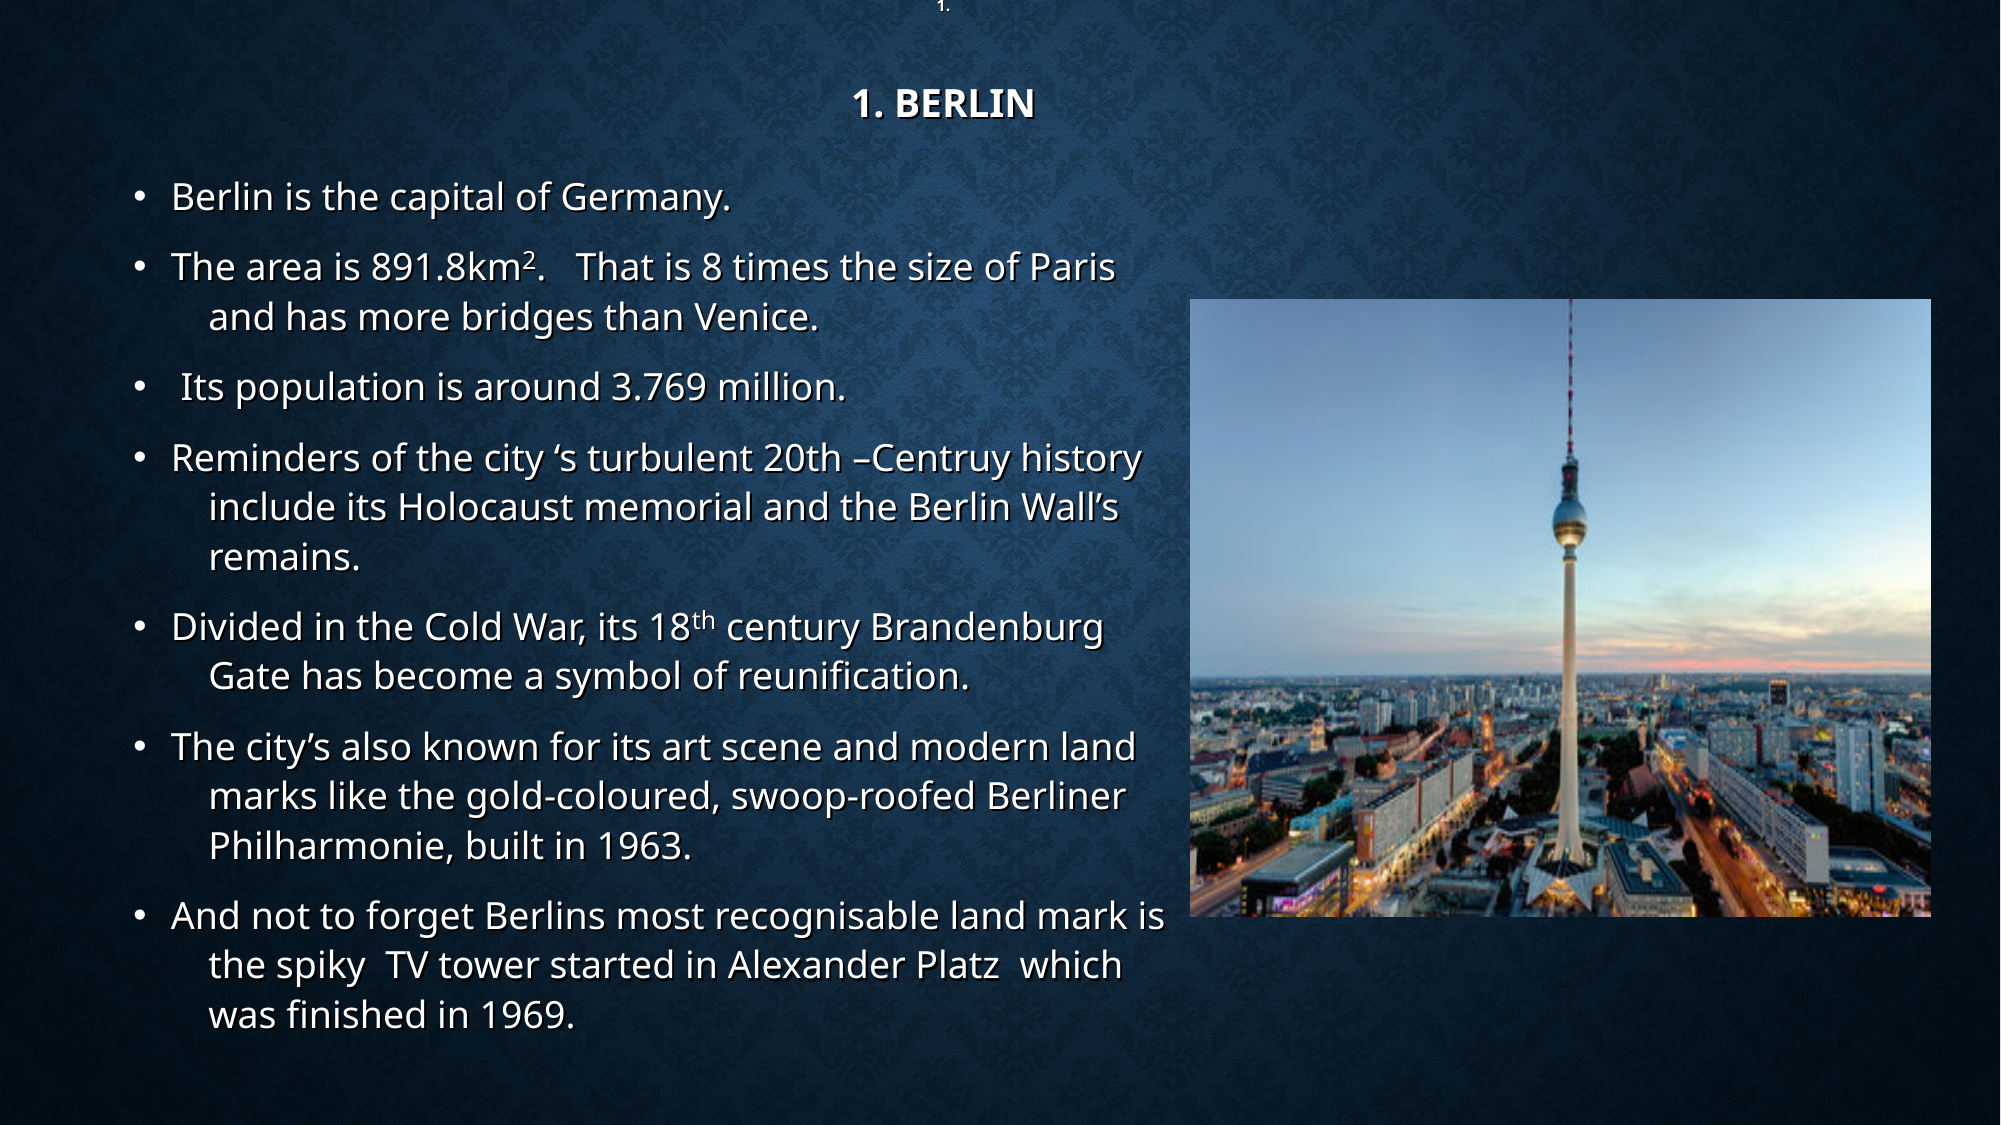

# 1. 1. BERLIN
Berlin is the capital of Germany.
The area is 891.8km2. That is 8 times the size of Paris and has more bridges than Venice.
 Its population is around 3.769 million.
Reminders of the city ‘s turbulent 20th –Centruy history include its Holocaust memorial and the Berlin Wall’s remains.
Divided in the Cold War, its 18th century Brandenburg Gate has become a symbol of reunification.
The city’s also known for its art scene and modern land marks like the gold-coloured, swoop-roofed Berliner Philharmonie, built in 1963.
And not to forget Berlins most recognisable land mark is the spiky TV tower started in Alexander Platz which was finished in 1969.